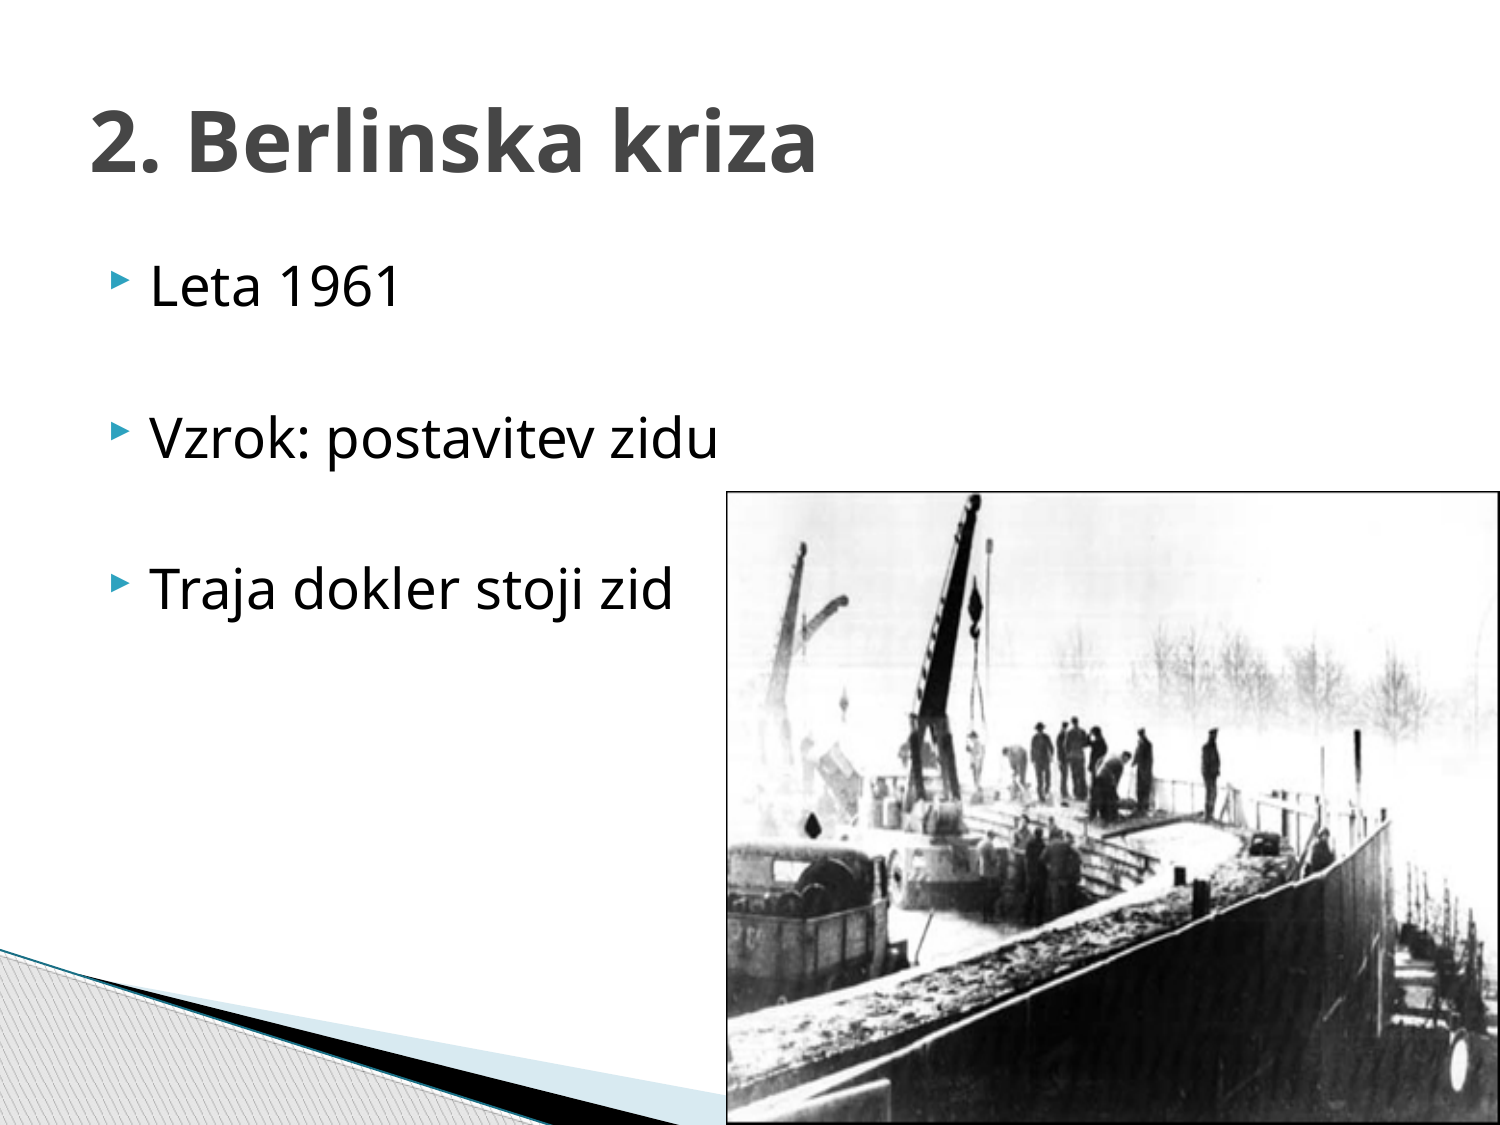

2. Berlinska kriza
# Leta 1961
Vzrok: postavitev zidu
Traja dokler stoji zid